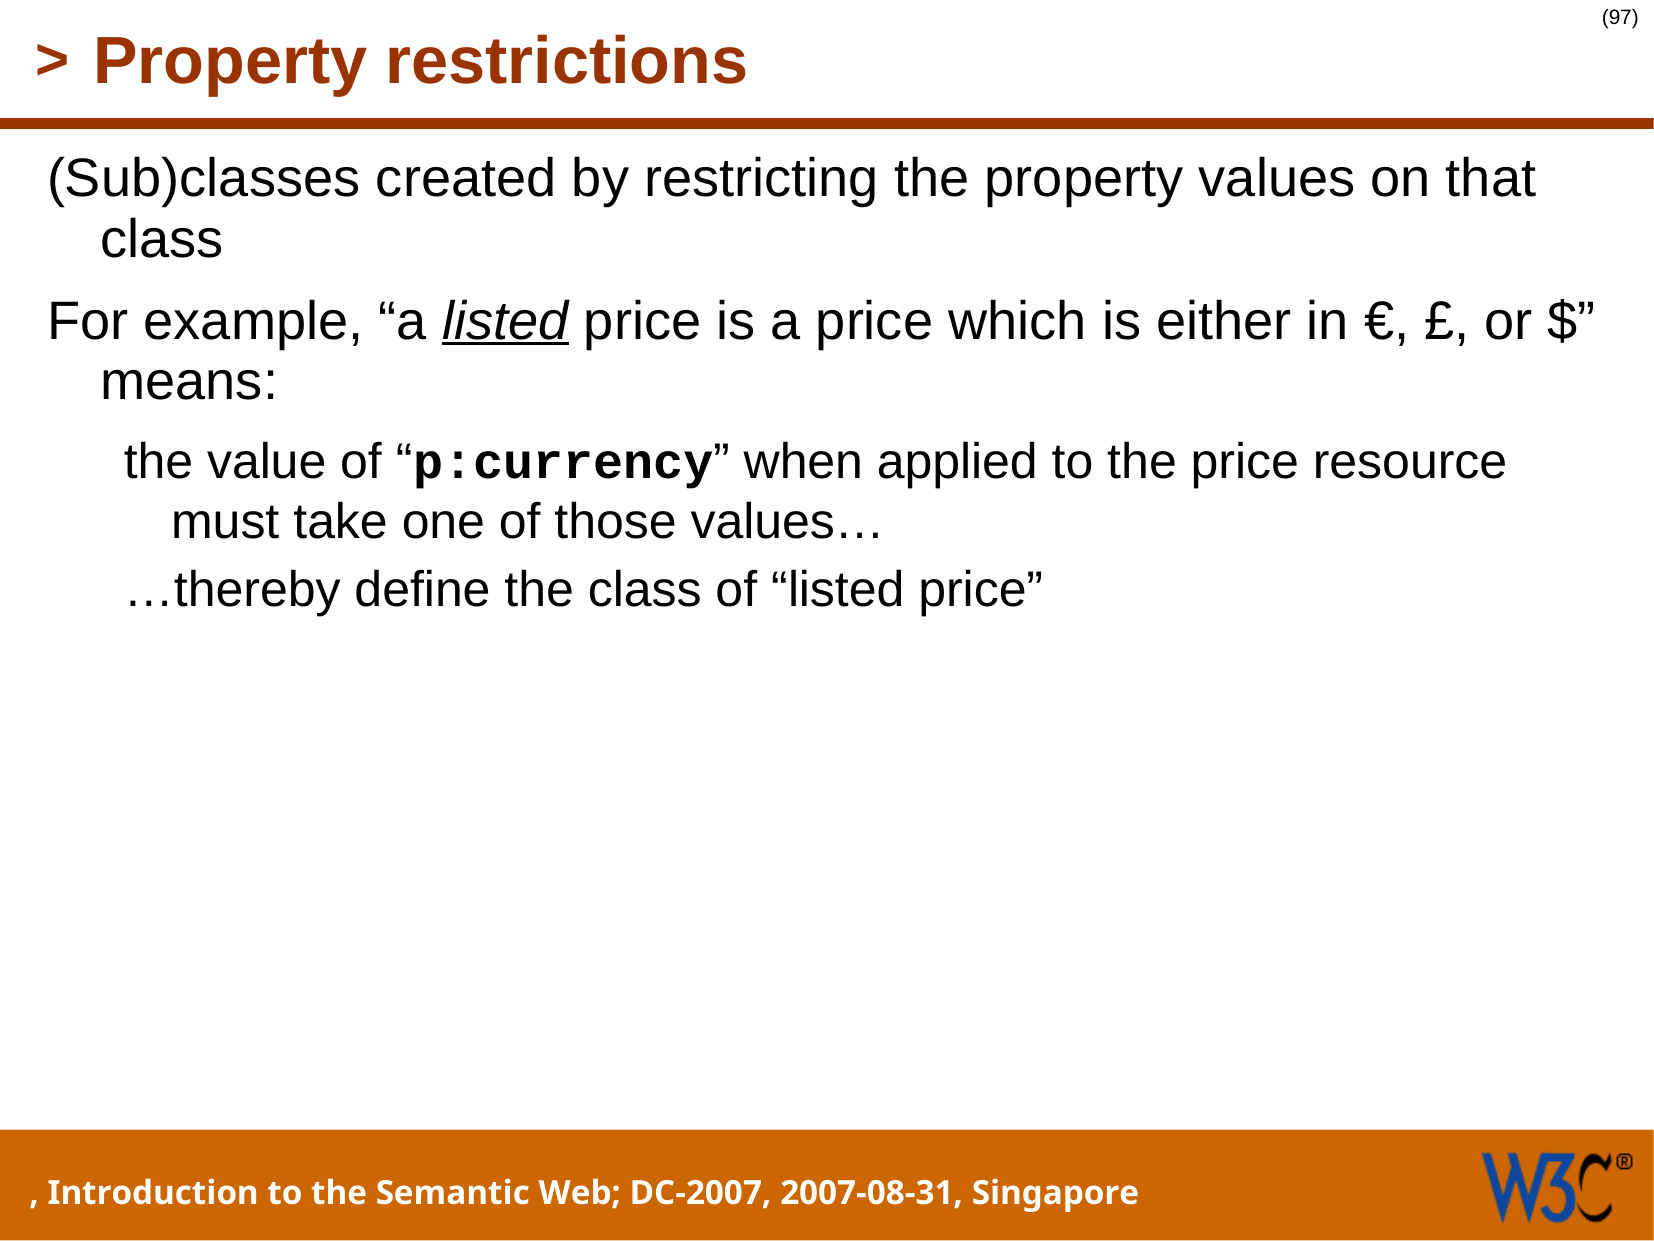

# Property restrictions
(Sub)classes created by restricting the property values on that class
For example, “a listed price is a price which is either in €, £, or $” means:
the value of “p:currency” when applied to the price resource must take one of those values…
…thereby define the class of “listed price”